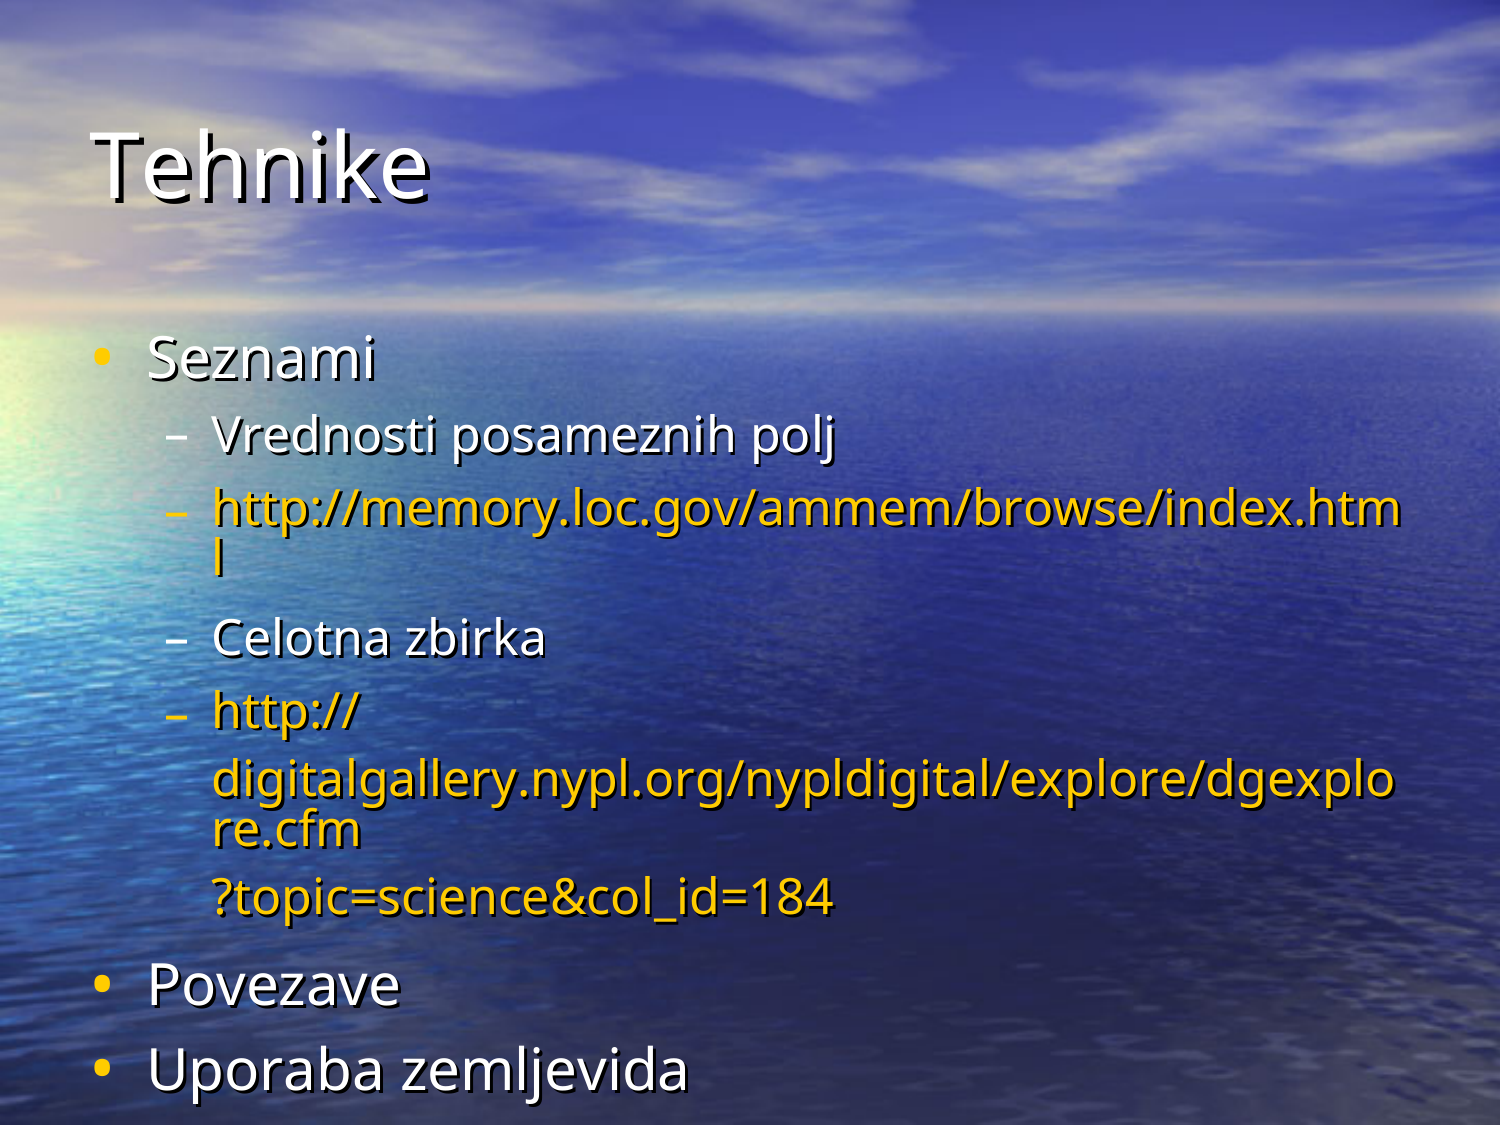

# Tehnike
Seznami
Vrednosti posameznih polj
http://memory.loc.gov/ammem/browse/index.html
Celotna zbirka
http://digitalgallery.nypl.org/nypldigital/explore/dgexplore.cfm?topic=science&col_id=184
Povezave
Uporaba zemljevida
http://clients.alexandria.ucsb.edu/globetrotter/